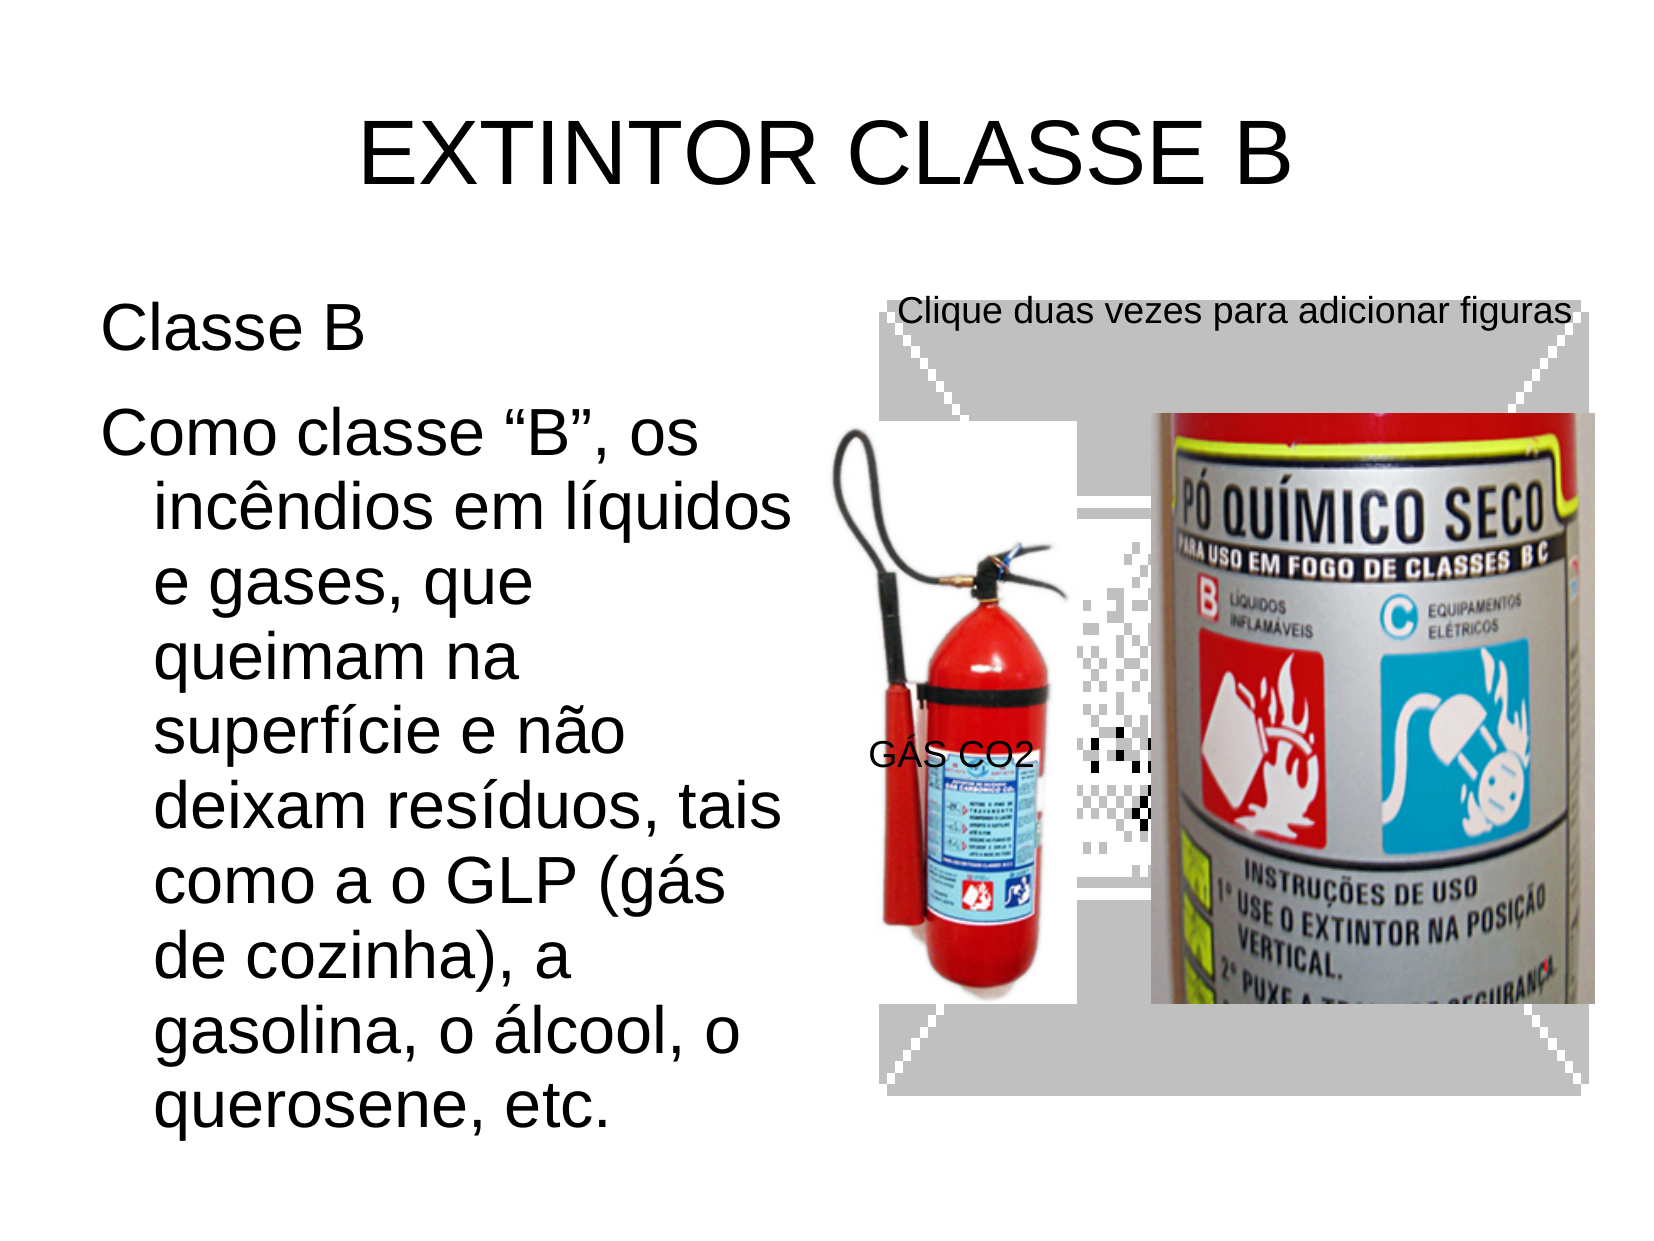

# EXTINTOR CLASSE B
Classe B
Como classe “B”, os incêndios em líquidos e gases, que queimam na superfície e não deixam resíduos, tais como a o GLP (gás de cozinha), a gasolina, o álcool, o querosene, etc.
GÁS CO2